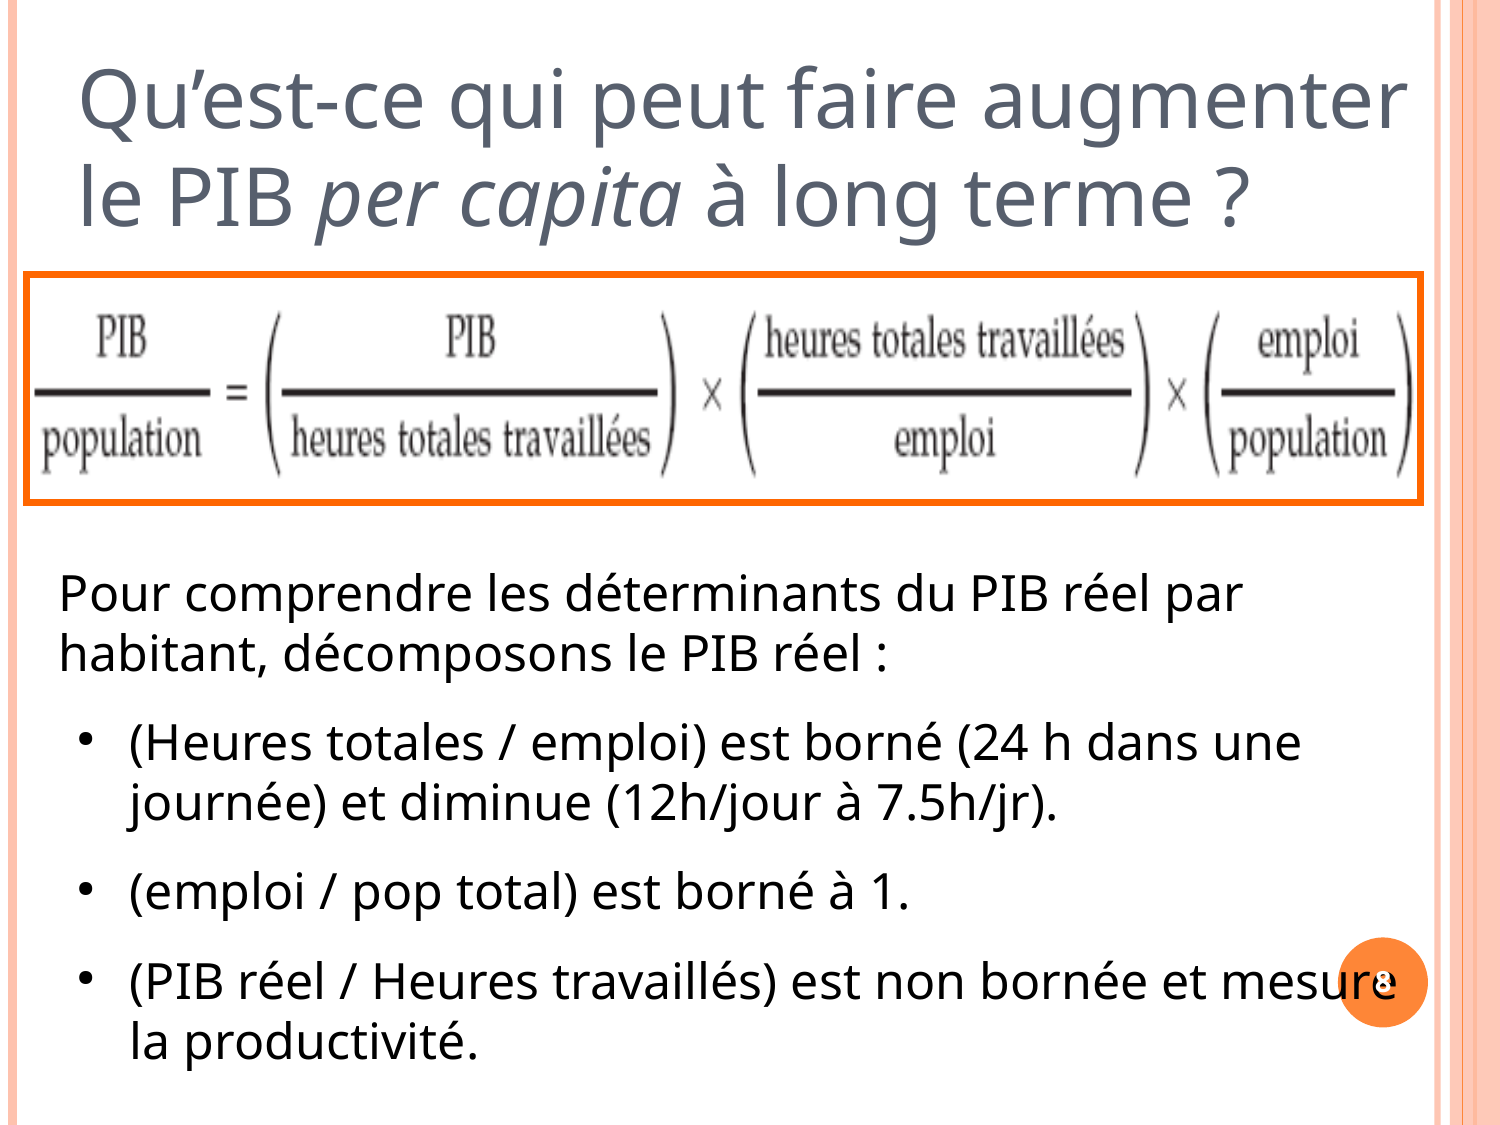

# Qu’est-ce qui peut faire augmenter le PIB per capita à long terme ?
Pour comprendre les déterminants du PIB réel par habitant, décomposons le PIB réel :
(Heures totales / emploi) est borné (24 h dans une journée) et diminue (12h/jour à 7.5h/jr).
(emploi / pop total) est borné à 1.
(PIB réel / Heures travaillés) est non bornée et mesure la productivité.